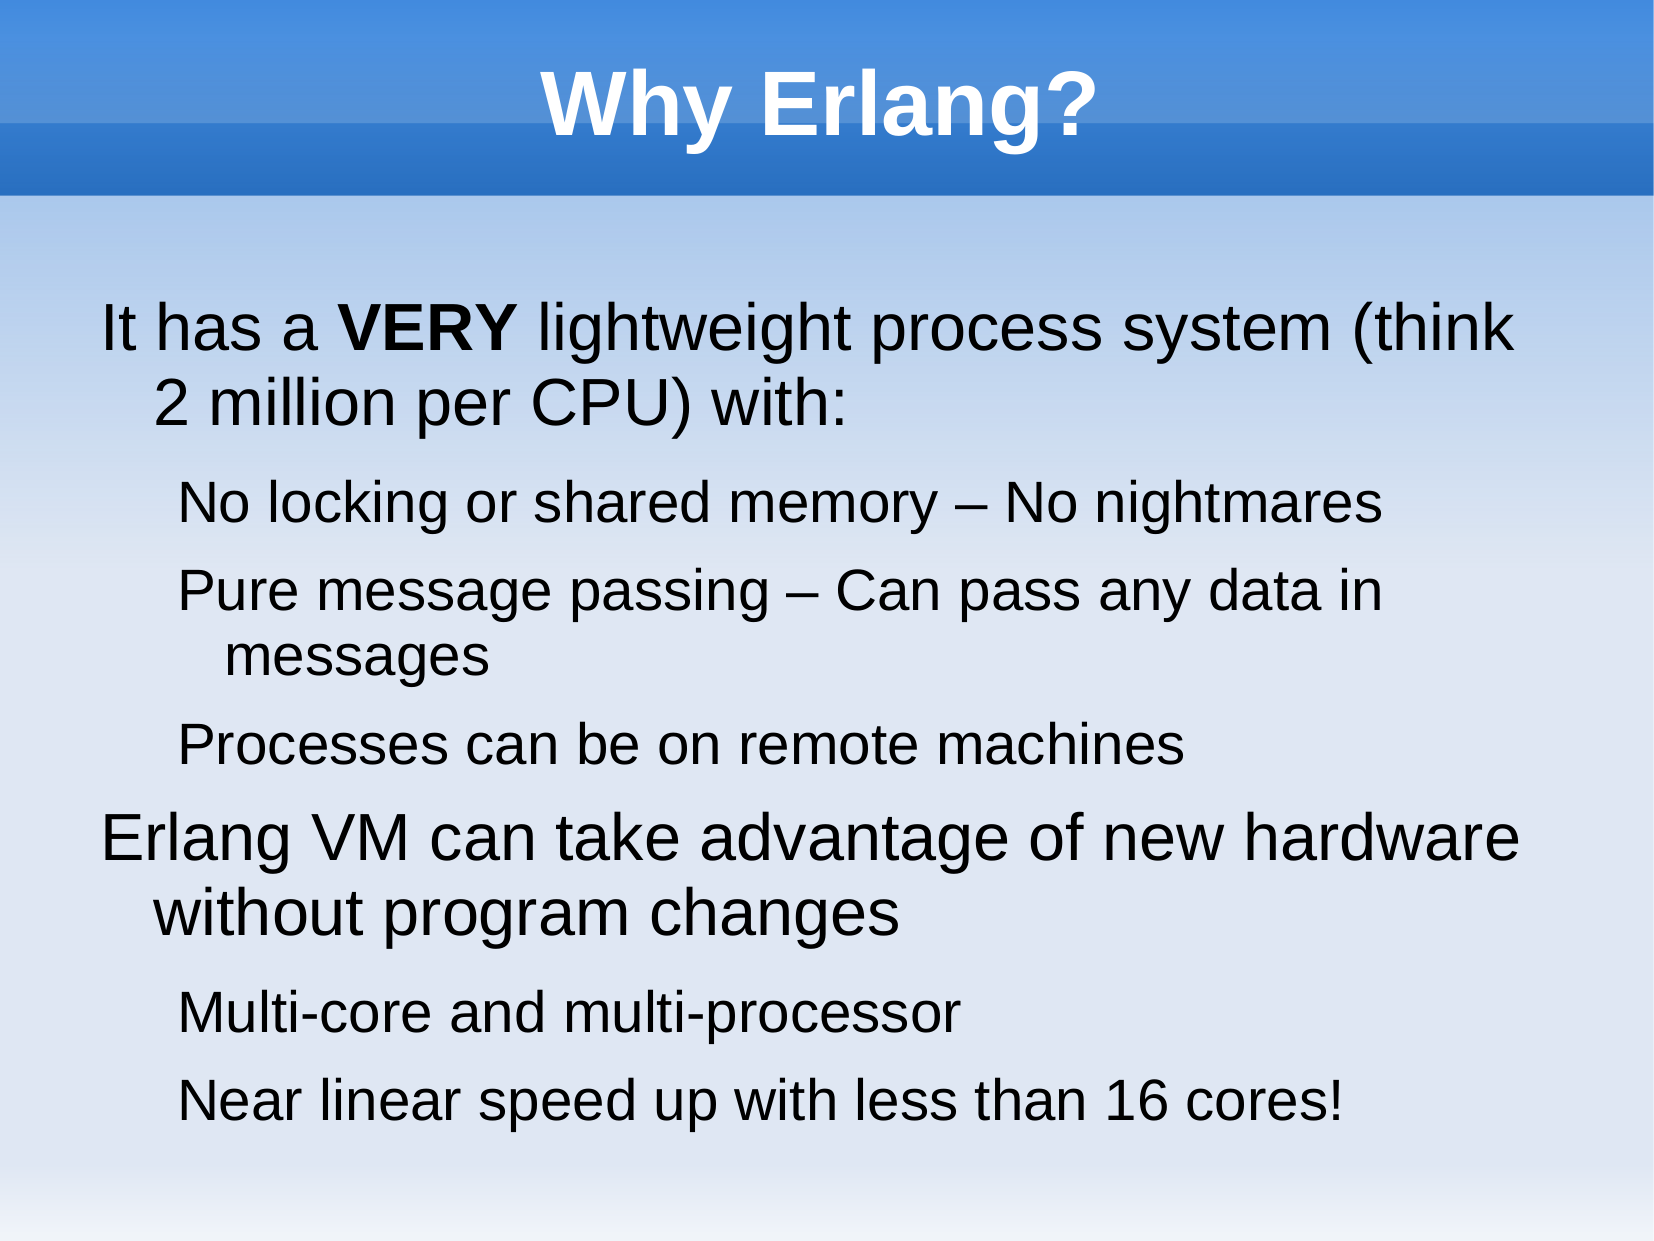

# Why Erlang?
It has a VERY lightweight process system (think 2 million per CPU) with:
No locking or shared memory – No nightmares
Pure message passing – Can pass any data in messages
Processes can be on remote machines
Erlang VM can take advantage of new hardware without program changes
Multi-core and multi-processor
Near linear speed up with less than 16 cores!